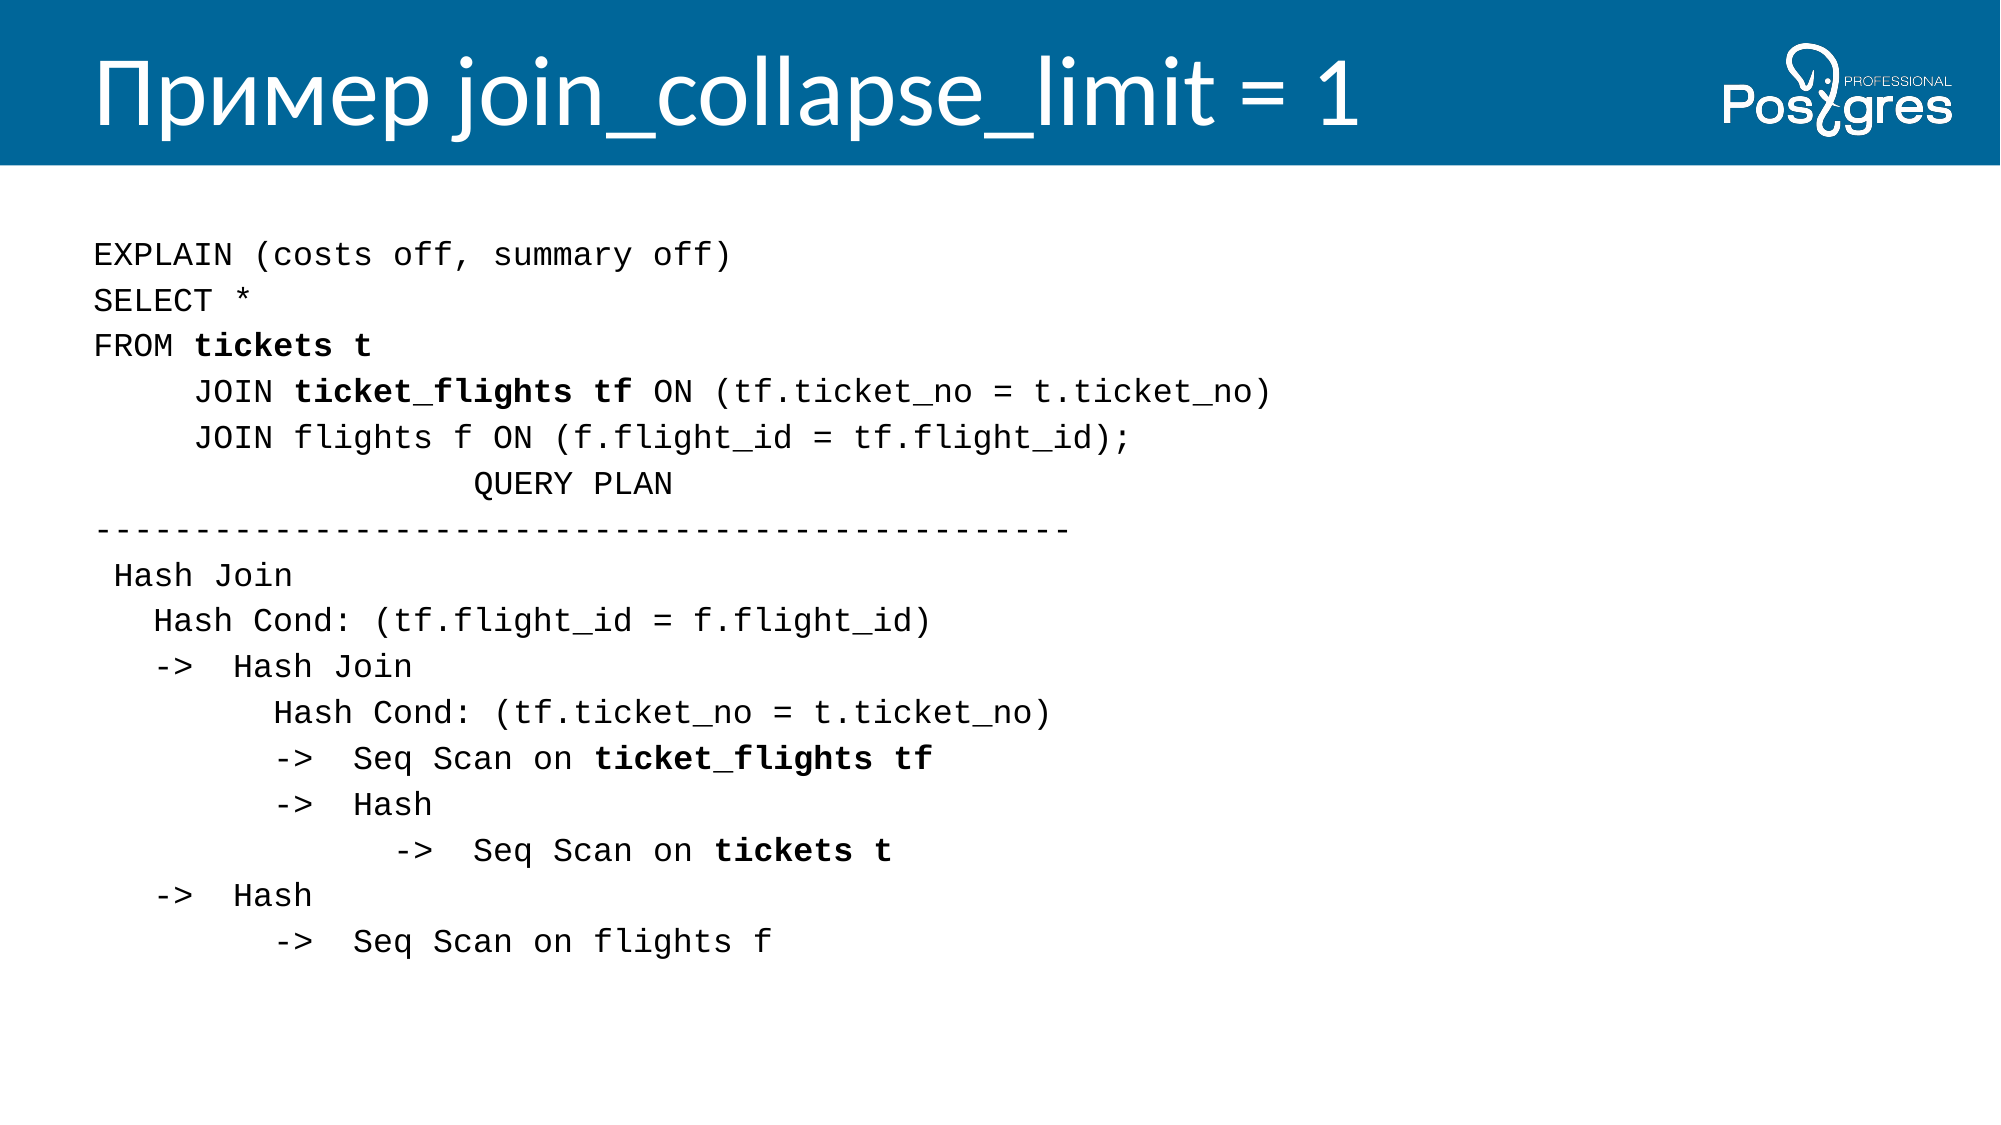

# Пример join_collapse_limit = 1
EXPLAIN (costs off, summary off)
SELECT *
FROM tickets t
 JOIN ticket_flights tf ON (tf.ticket_no = t.ticket_no)
 JOIN flights f ON (f.flight_id = tf.flight_id);
 QUERY PLAN
-------------------------------------------------
 Hash Join
 Hash Cond: (tf.flight_id = f.flight_id)
 -> Hash Join
 Hash Cond: (tf.ticket_no = t.ticket_no)
 -> Seq Scan on ticket_flights tf
 -> Hash
 -> Seq Scan on tickets t
 -> Hash
 -> Seq Scan on flights f